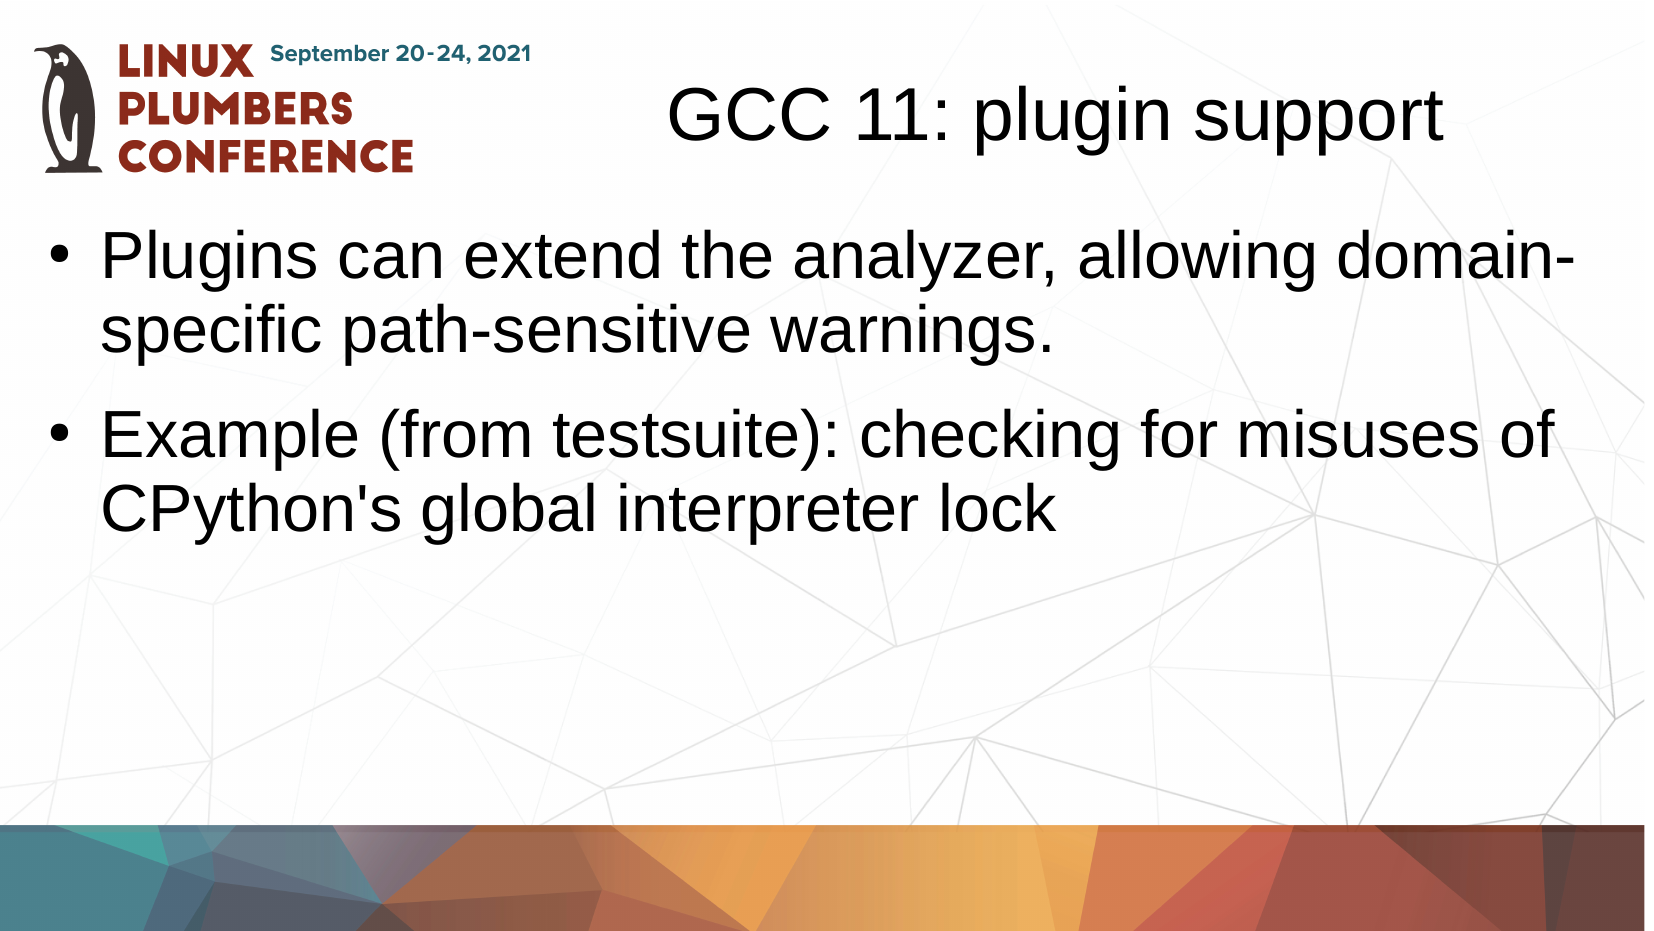

# GCC 11: plugin support
Plugins can extend the analyzer, allowing domain-specific path-sensitive warnings.
Example (from testsuite): checking for misuses of CPython's global interpreter lock